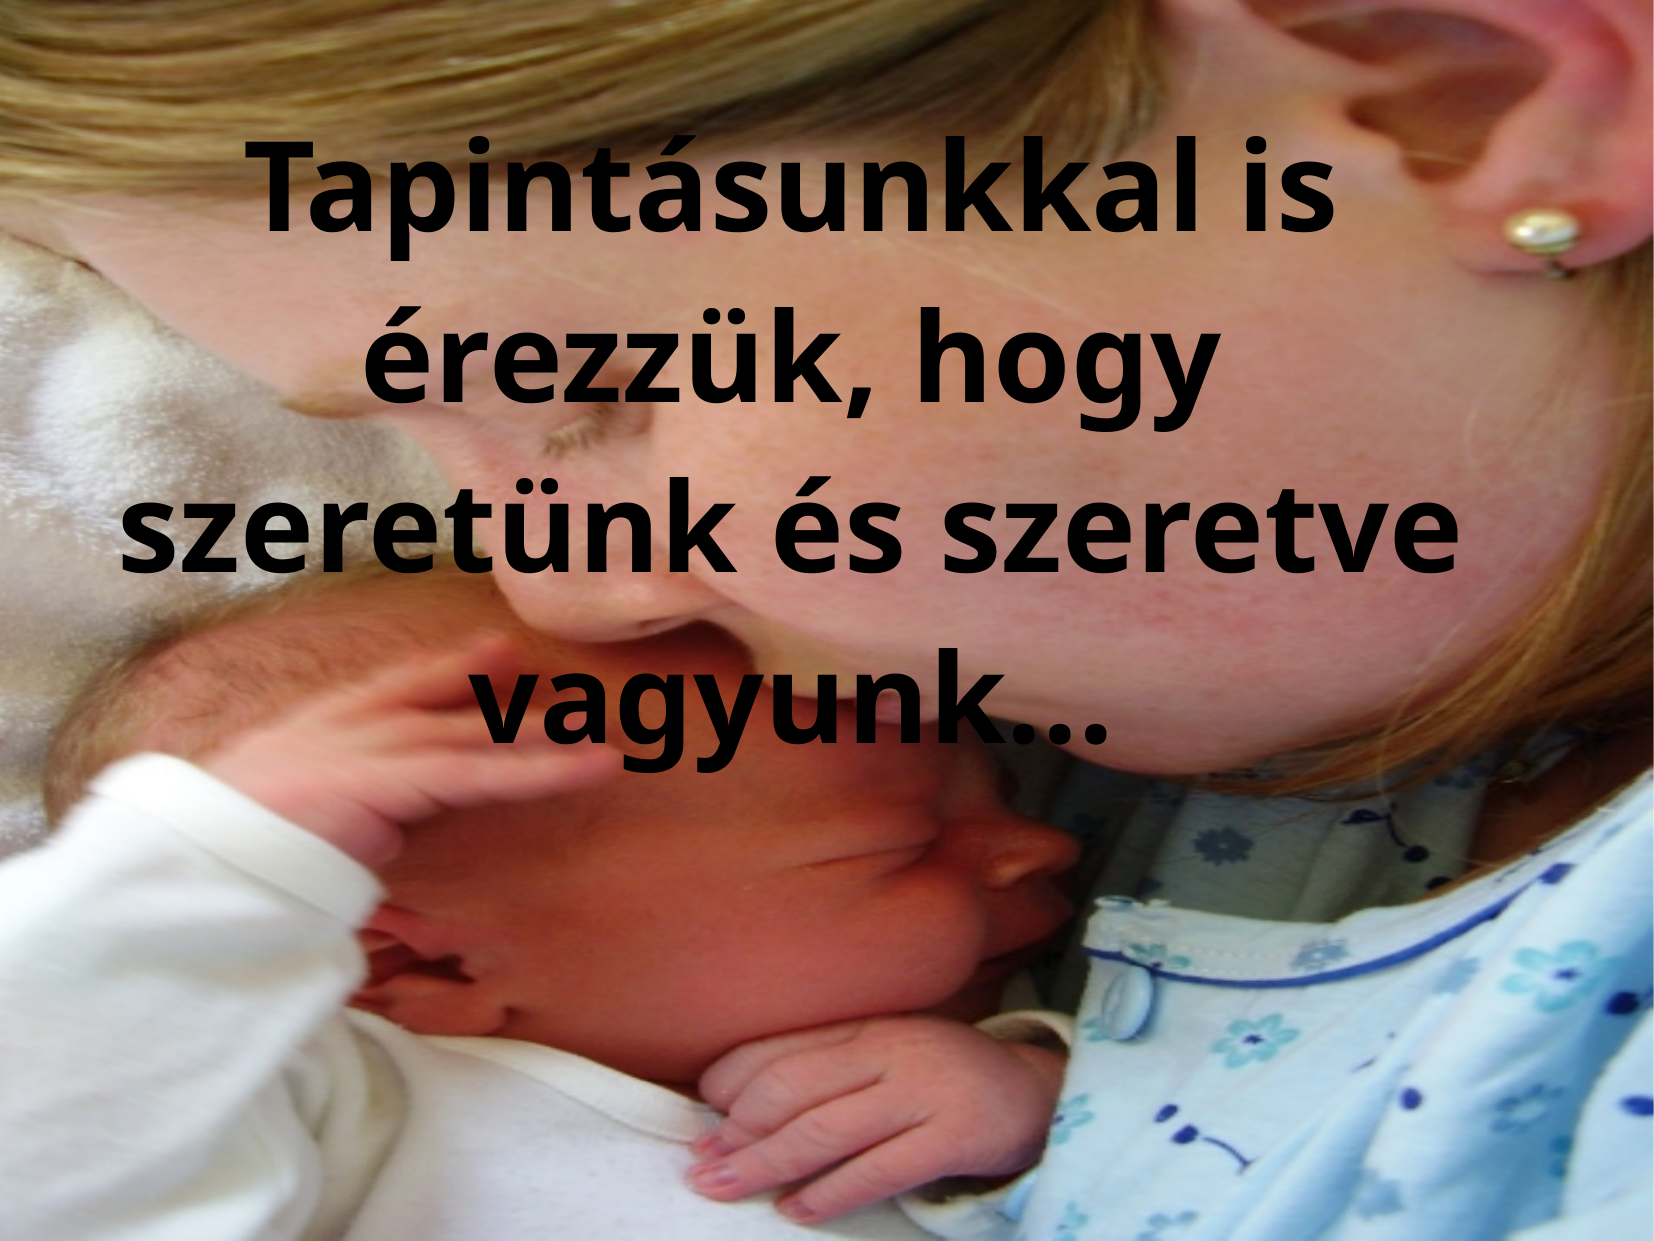

# Tapintásunkkal is érezzük, hogy szeretünk és szeretve vagyunk...